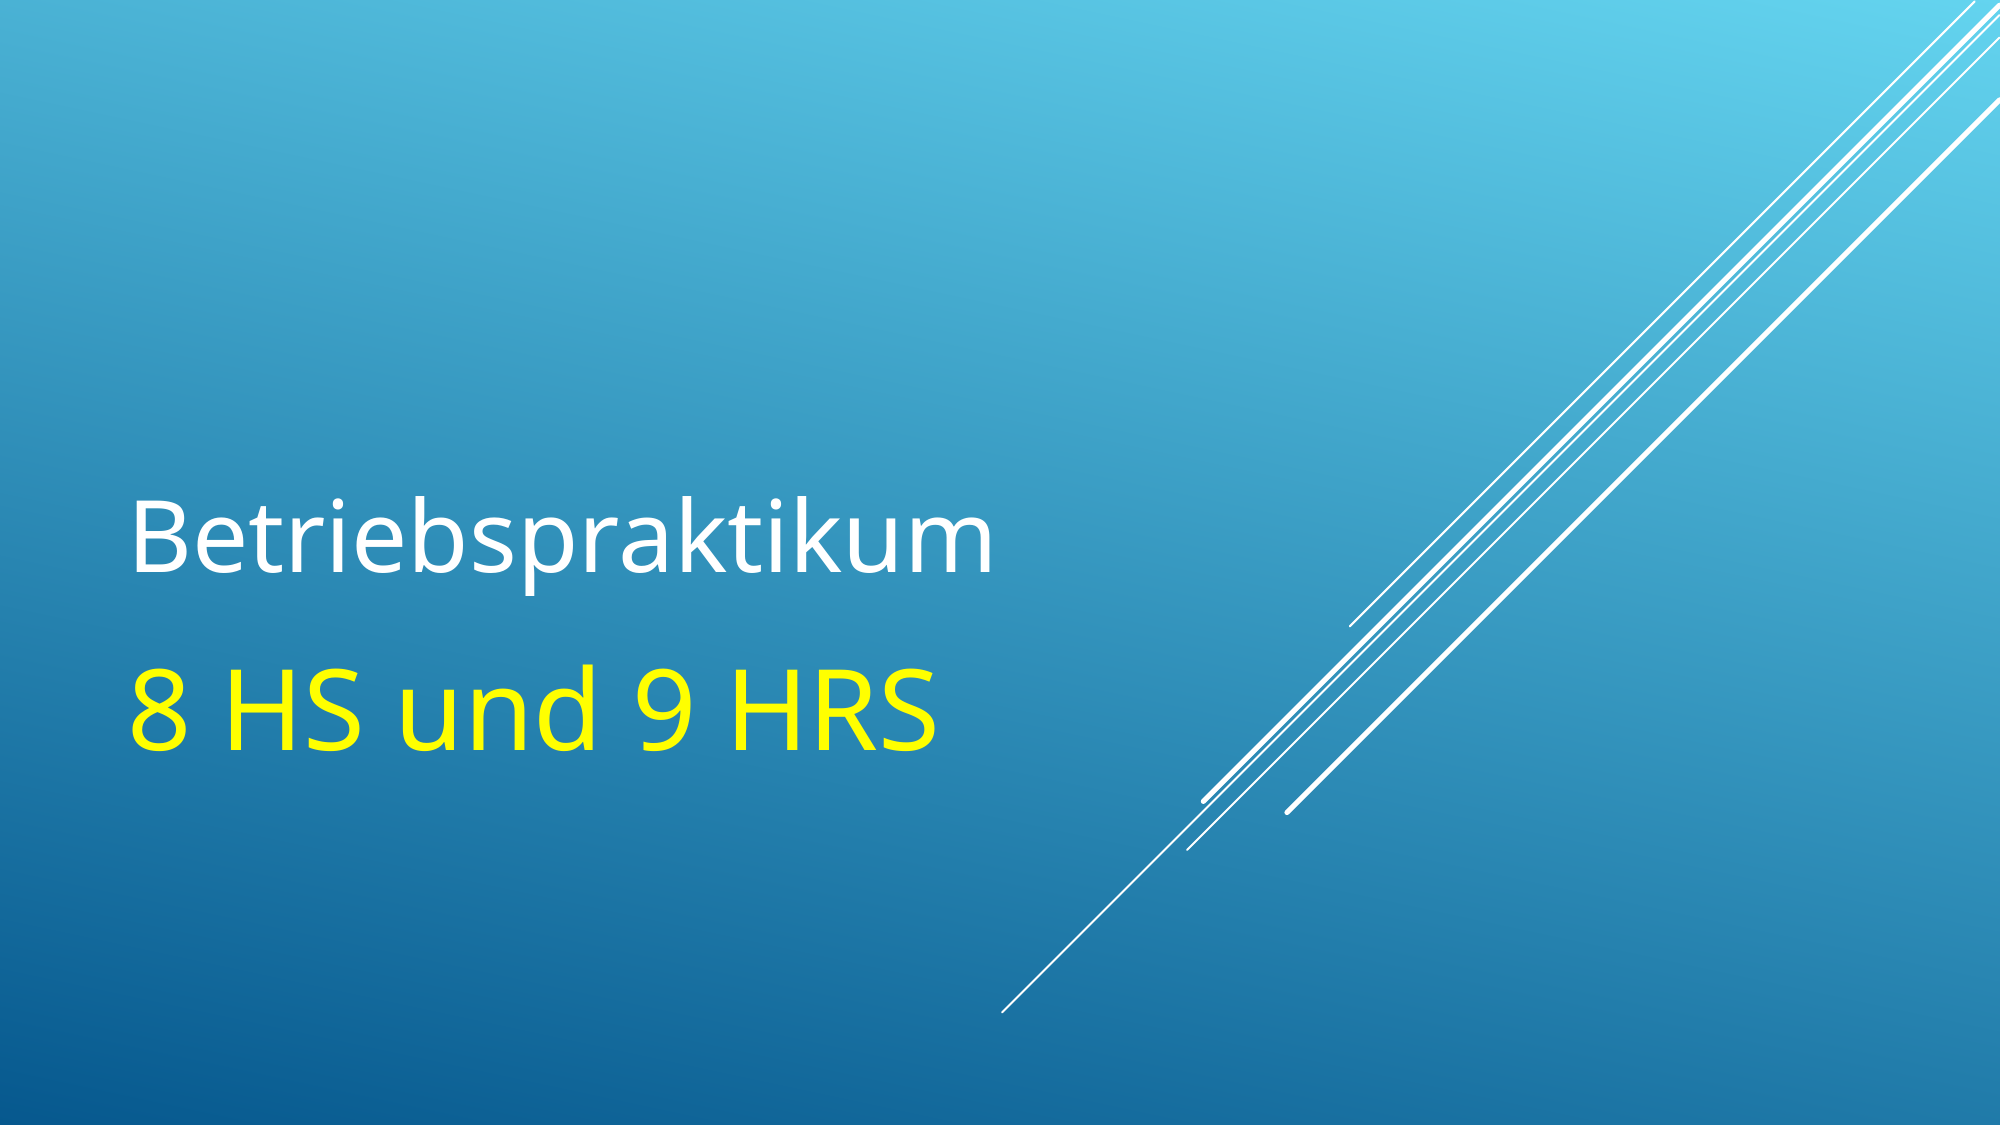

# Betriebspraktikum
8 HS und 9 HRS